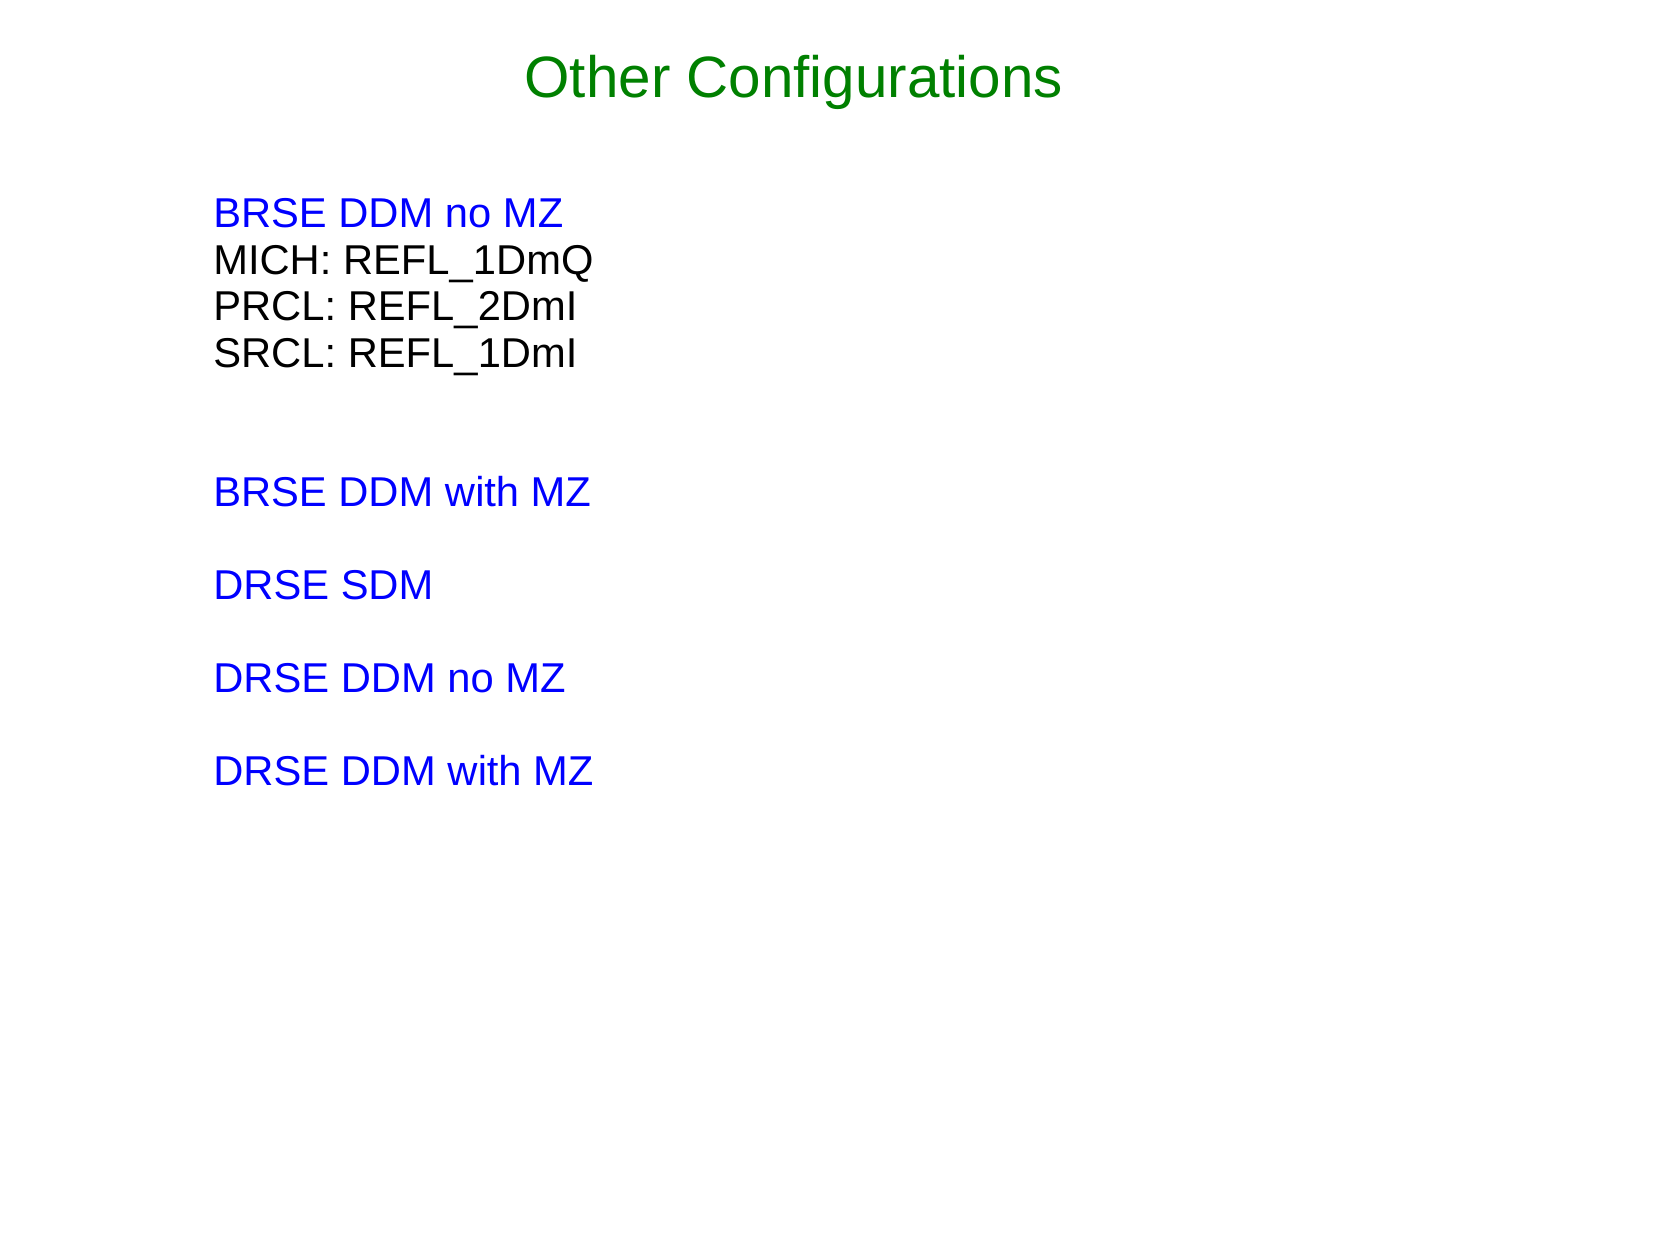

Other Configurations
BRSE DDM no MZ
MICH: REFL_1DmQ
PRCL: REFL_2DmI
SRCL: REFL_1DmI
BRSE DDM with MZ
DRSE SDM
DRSE DDM no MZ
DRSE DDM with MZ